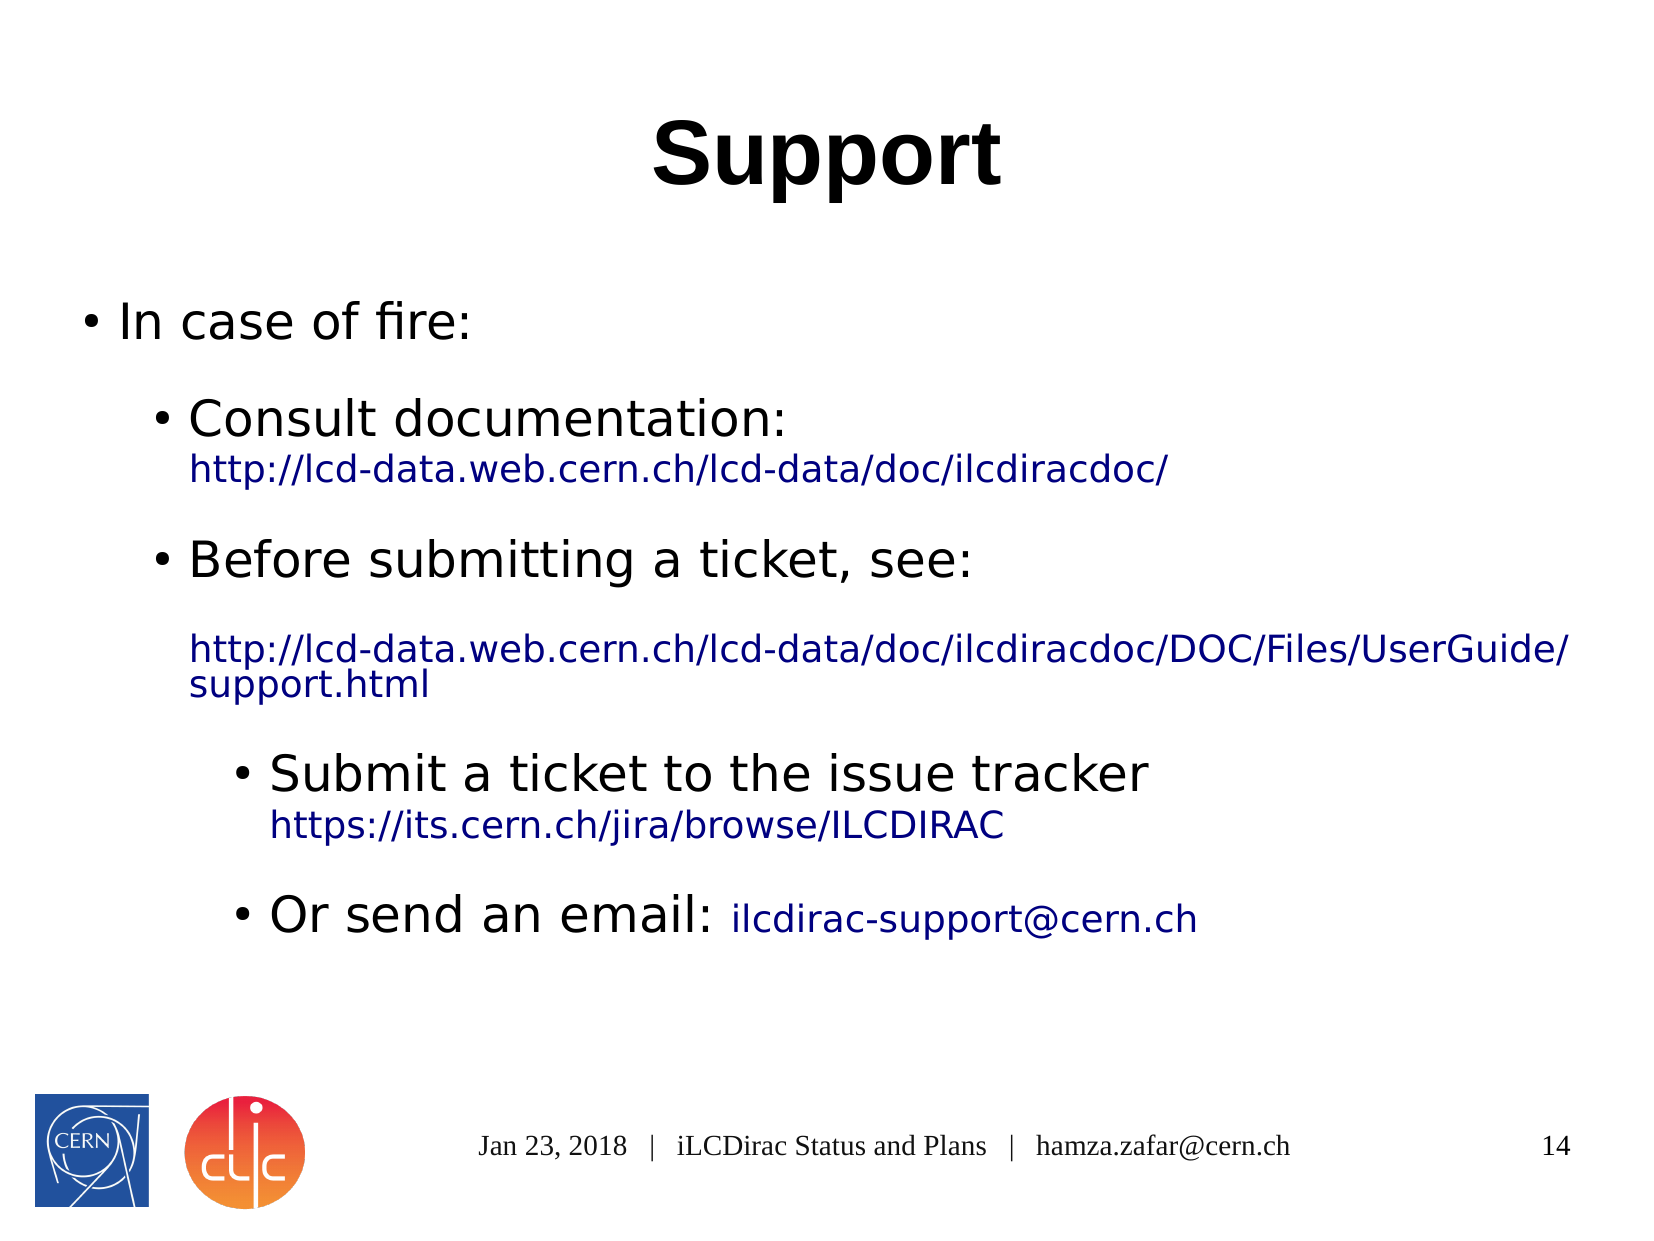

# Support
In case of fire:
Consult documentation: http://lcd-data.web.cern.ch/lcd-data/doc/ilcdiracdoc/
Before submitting a ticket, see:
http://lcd-data.web.cern.ch/lcd-data/doc/ilcdiracdoc/DOC/Files/UserGuide/support.html
Submit a ticket to the issue tracker https://its.cern.ch/jira/browse/ILCDIRAC
Or send an email: ilcdirac-support@cern.ch
Jan 23, 2018 | iLCDirac Status and Plans | hamza.zafar@cern.ch
14